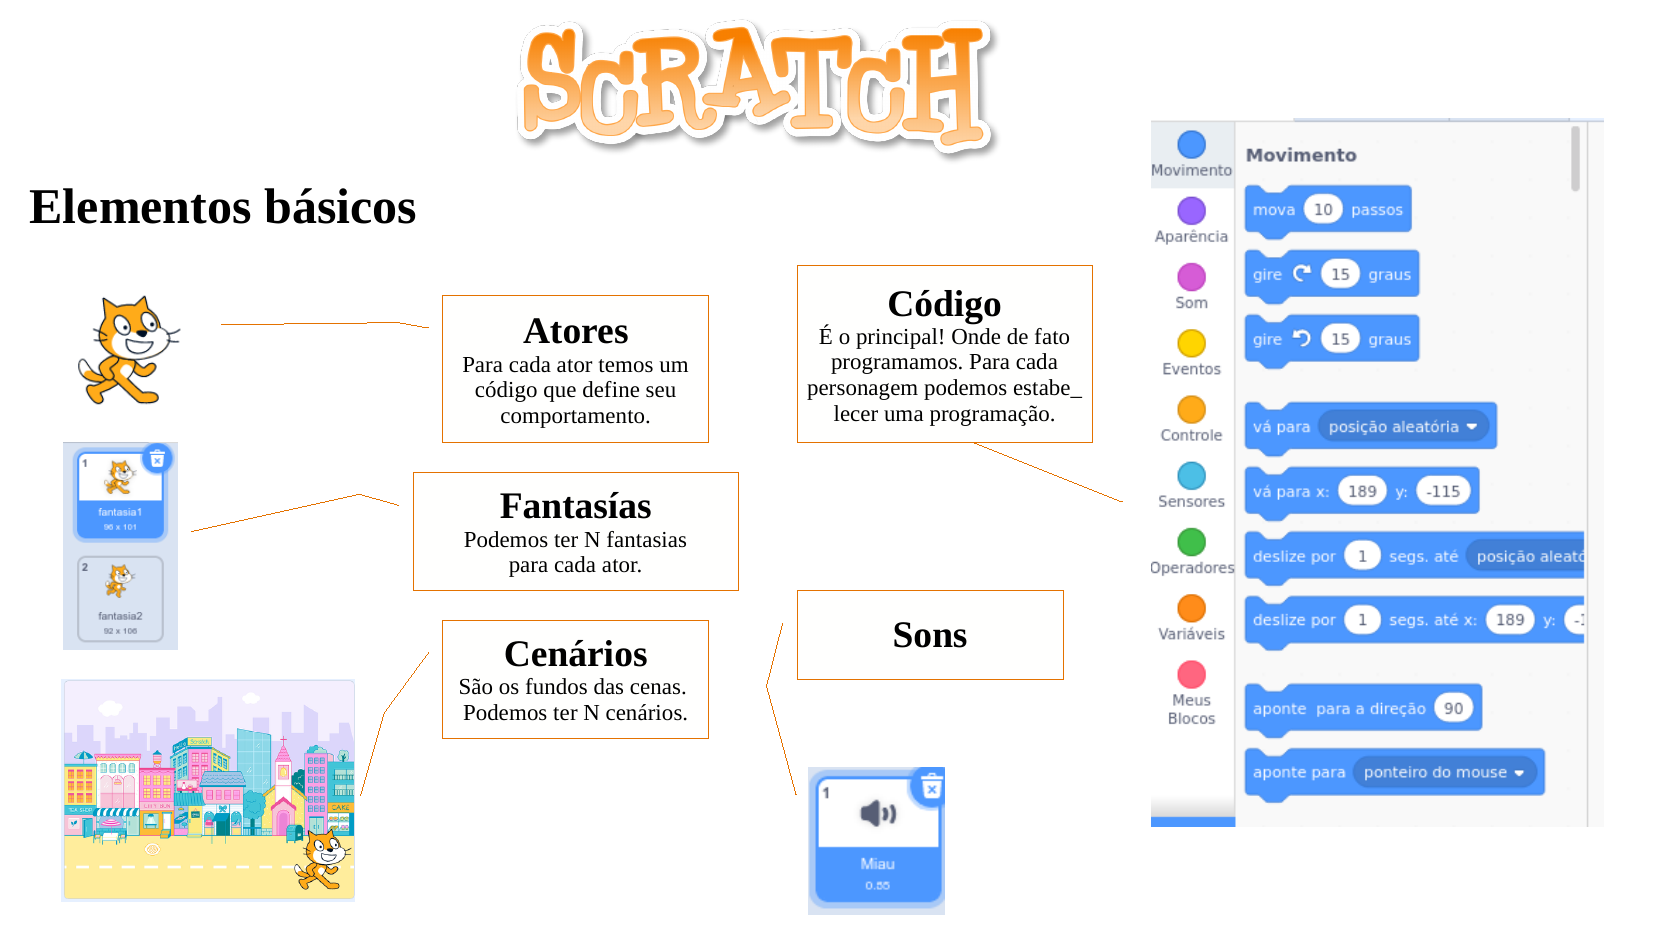

# Elementos básicos
Código
É o principal! Onde de fato
programamos. Para cada
personagem podemos estabe_
lecer uma programação.
Atores
Para cada ator temos um
código que define seu
comportamento.
Fantasías
Podemos ter N fantasias
para cada ator.
Sons
Cenários
São os fundos das cenas.
Podemos ter N cenários.